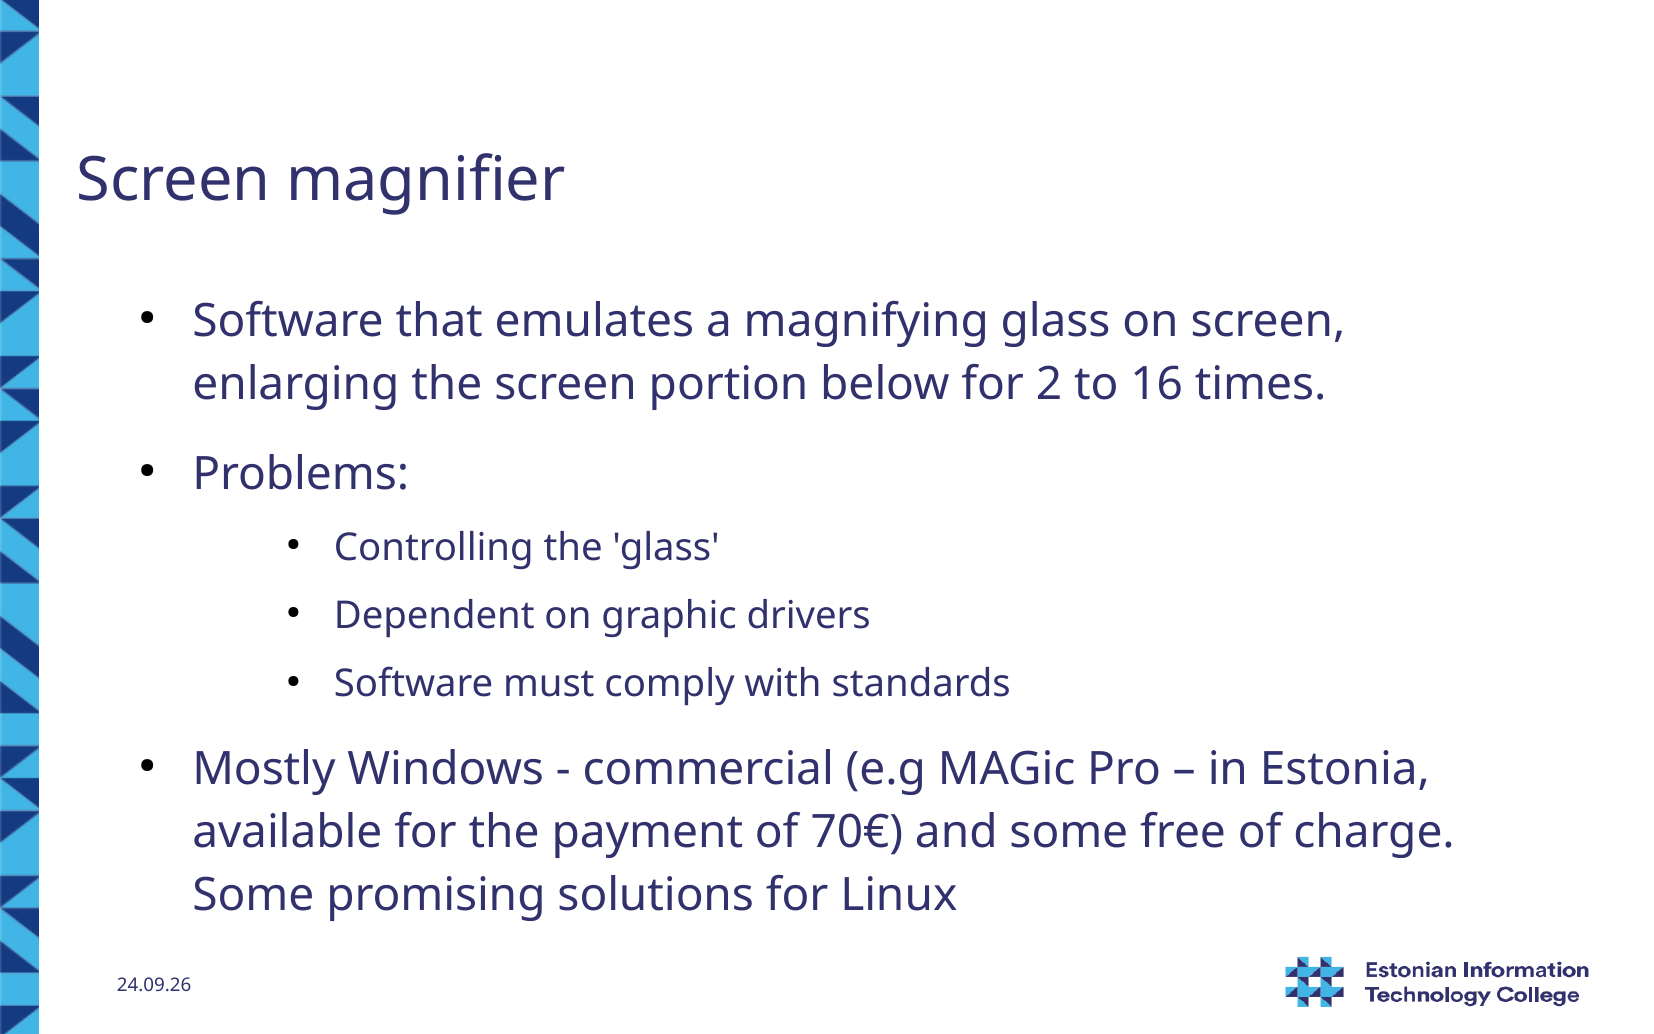

# Screen magnifier
Software that emulates a magnifying glass on screen, enlarging the screen portion below for 2 to 16 times.
Problems:
Controlling the 'glass'
Dependent on graphic drivers
Software must comply with standards
Mostly Windows - commercial (e.g MAGic Pro – in Estonia, available for the payment of 70€) and some free of charge. Some promising solutions for Linux